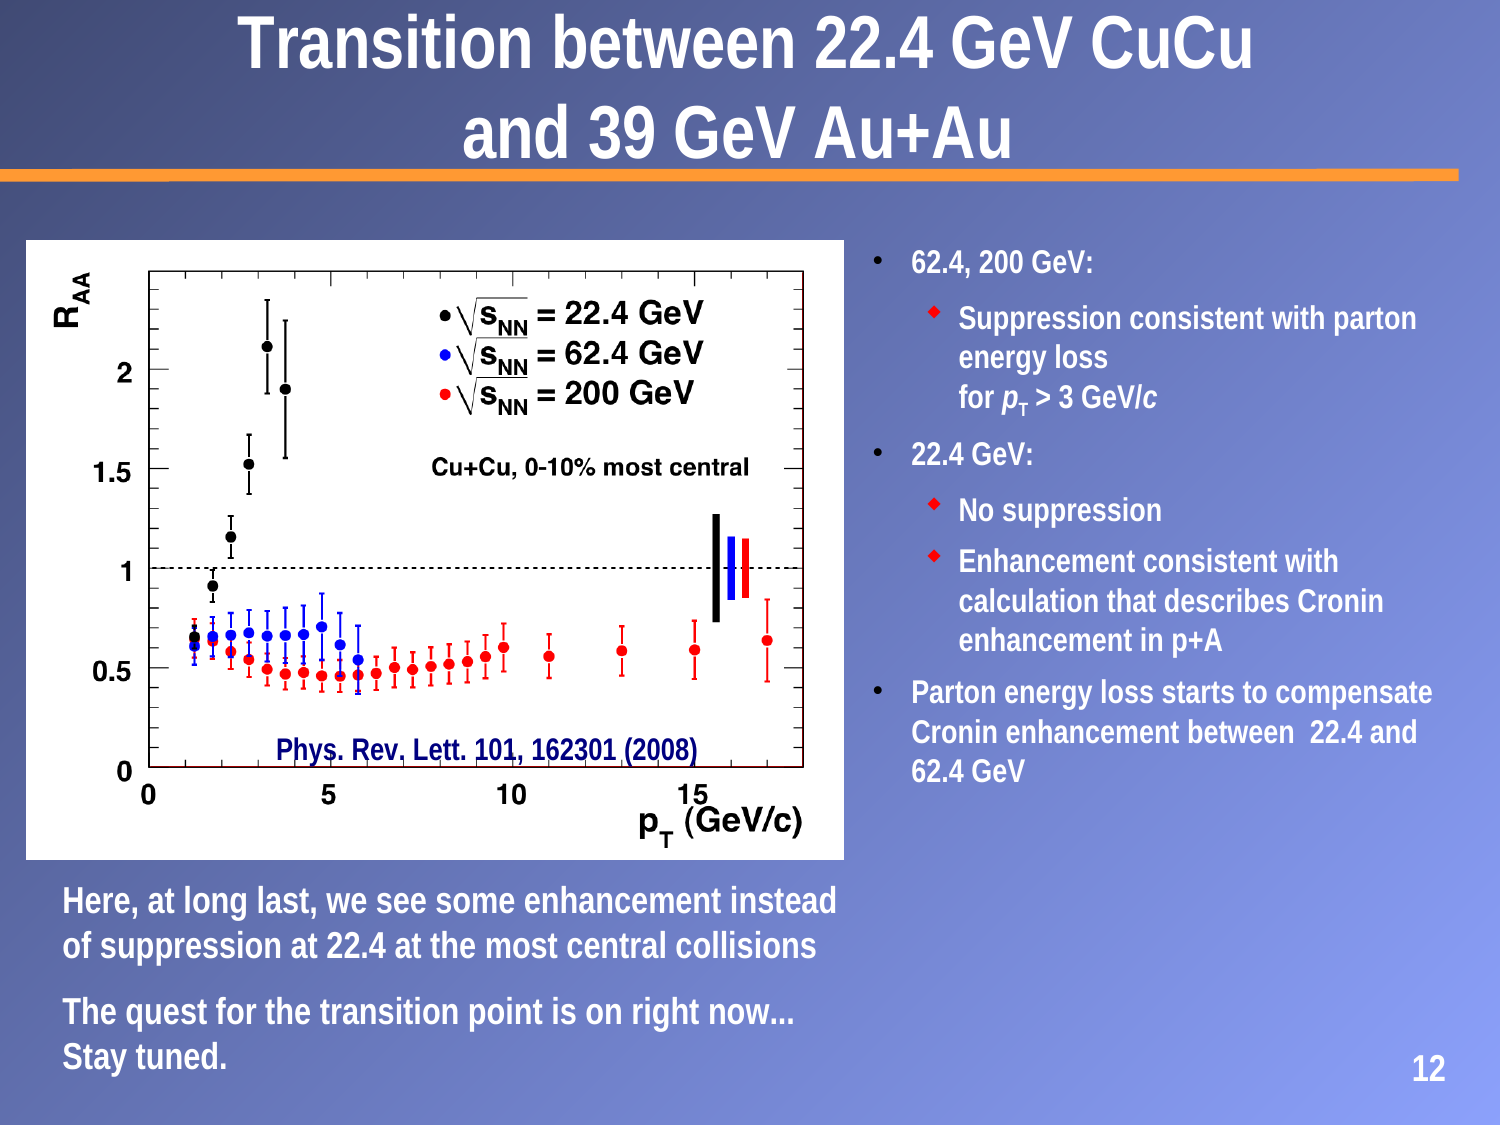

# Transition between 22.4 GeV CuCu and 39 GeV Au+Au
62.4, 200 GeV:
Suppression consistent with parton energy loss
for pT > 3 GeV/c
22.4 GeV:
No suppression
Enhancement consistent with calculation that describes Cronin enhancement in p+A
Parton energy loss starts to compensate Cronin enhancement between 22.4 and 62.4 GeV
Phys. Rev. Lett. 101, 162301 (2008)
Here, at long last, we see some enhancement instead of suppression at 22.4 at the most central collisions
The quest for the transition point is on right now... Stay tuned.
12